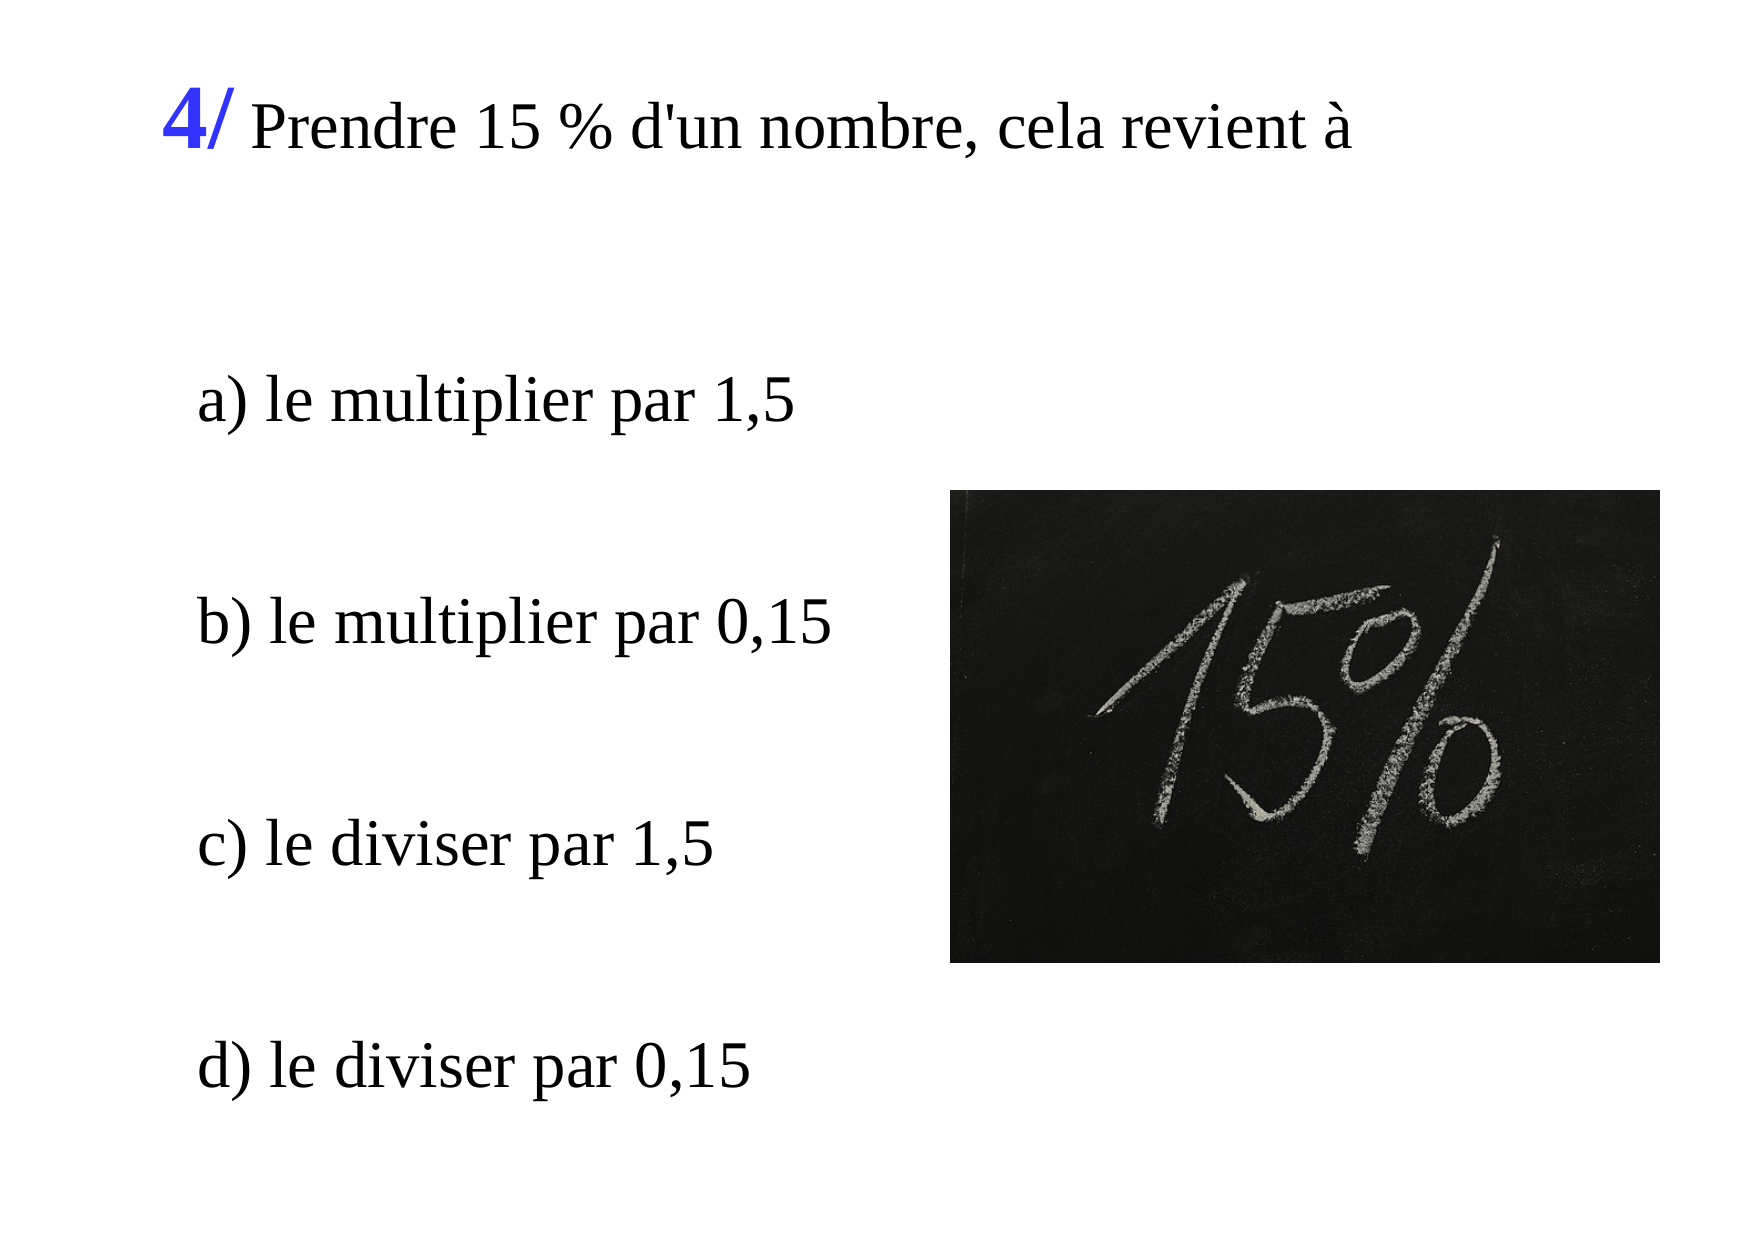

4/ Prendre 15 % d'un nombre, cela revient à
a) le multiplier par 1,5
b) le multiplier par 0,15
c) le diviser par 1,5
d) le diviser par 0,15